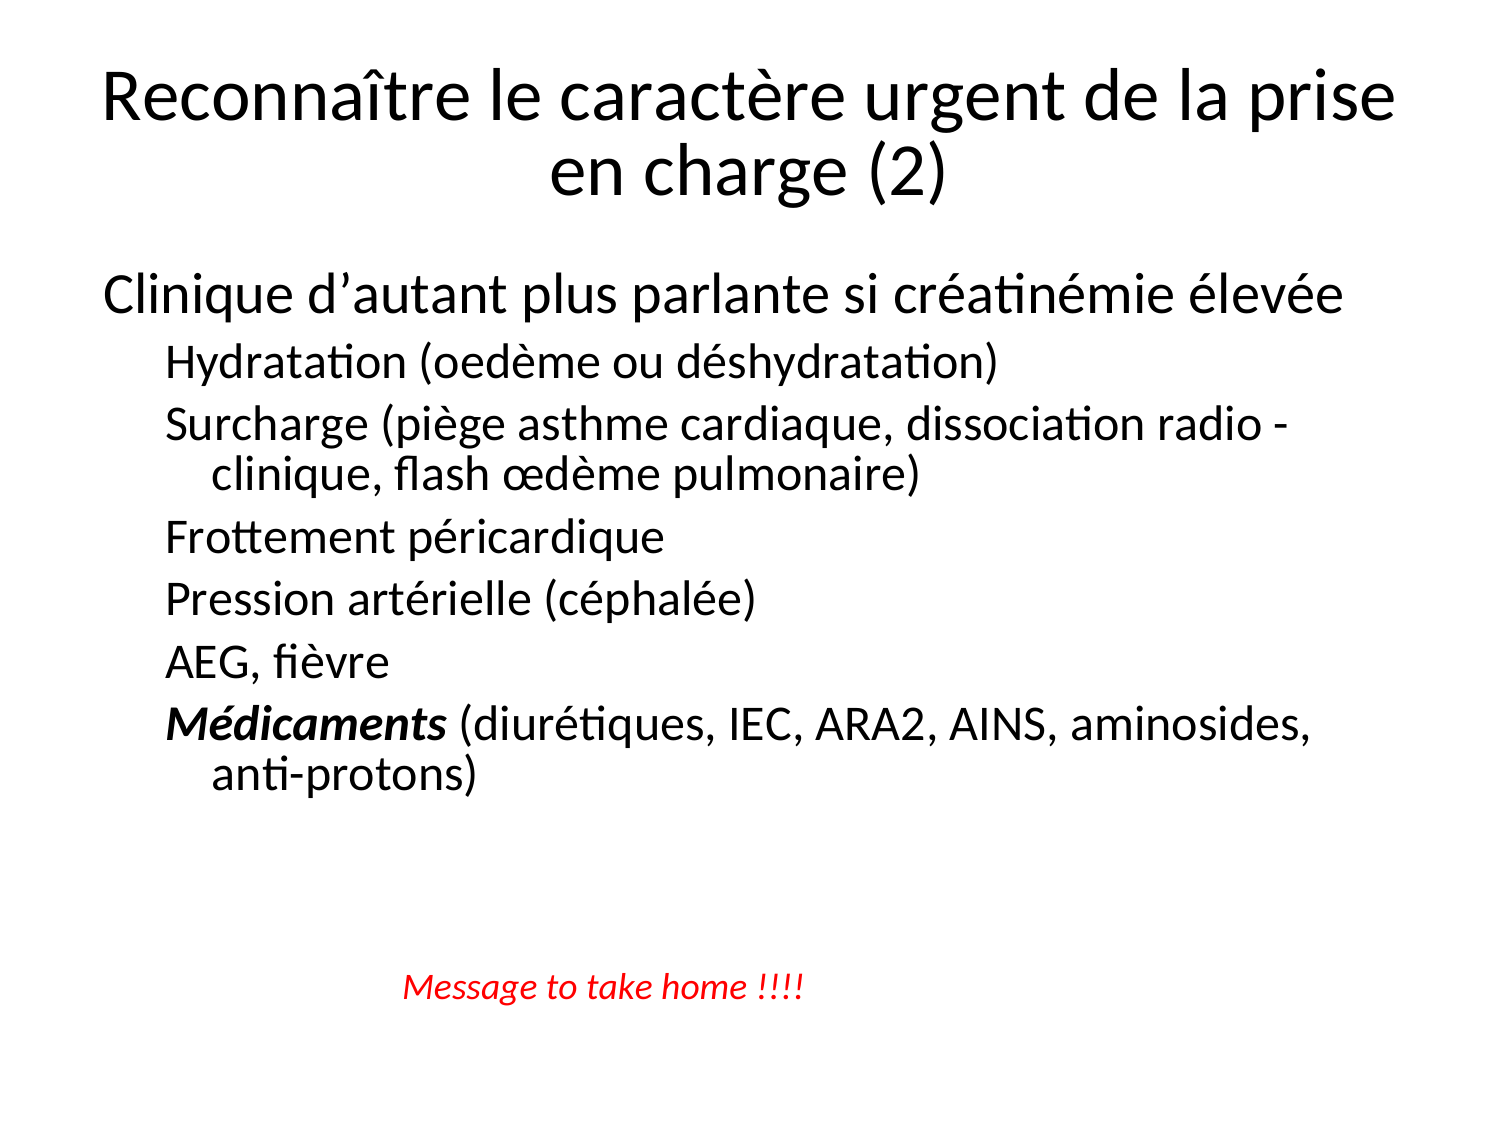

# Reconnaître le caractère urgent de la prise en charge (2)
 Clinique d’autant plus parlante si créatinémie élevée
Hydratation (oedème ou déshydratation)
Surcharge (piège asthme cardiaque, dissociation radio - clinique, flash œdème pulmonaire)
Frottement péricardique
Pression artérielle (céphalée)
AEG, fièvre
Médicaments (diurétiques, IEC, ARA2, AINS, aminosides, anti-protons)
Message to take home !!!!